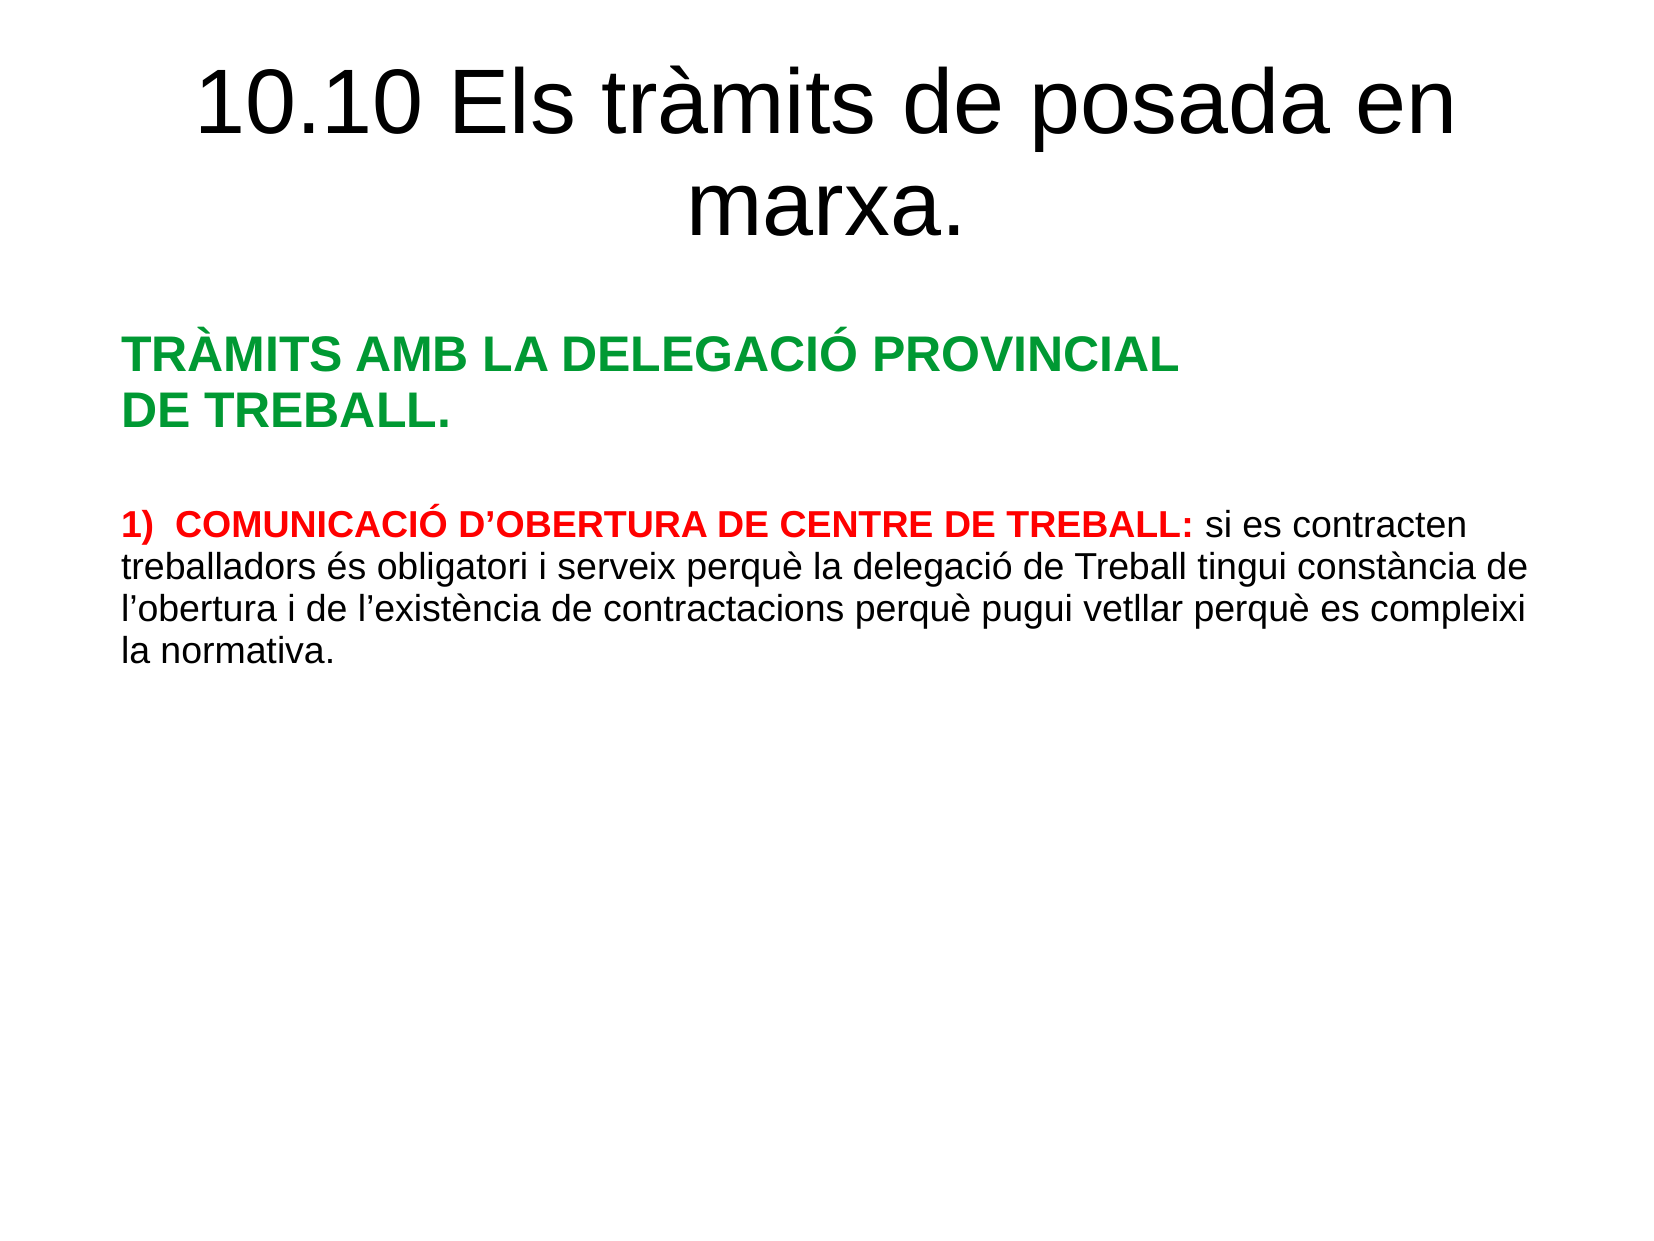

# 10.10 Els tràmits de posada en marxa.
TRÀMITS AMB LA DELEGACIÓ PROVINCIAL DE TREBALL.
1) COMUNICACIÓ D’OBERTURA DE CENTRE DE TREBALL: si es contracten treballadors és obligatori i serveix perquè la delegació de Treball tingui constància de l’obertura i de l’existència de contractacions perquè pugui vetllar perquè es compleixi la normativa.